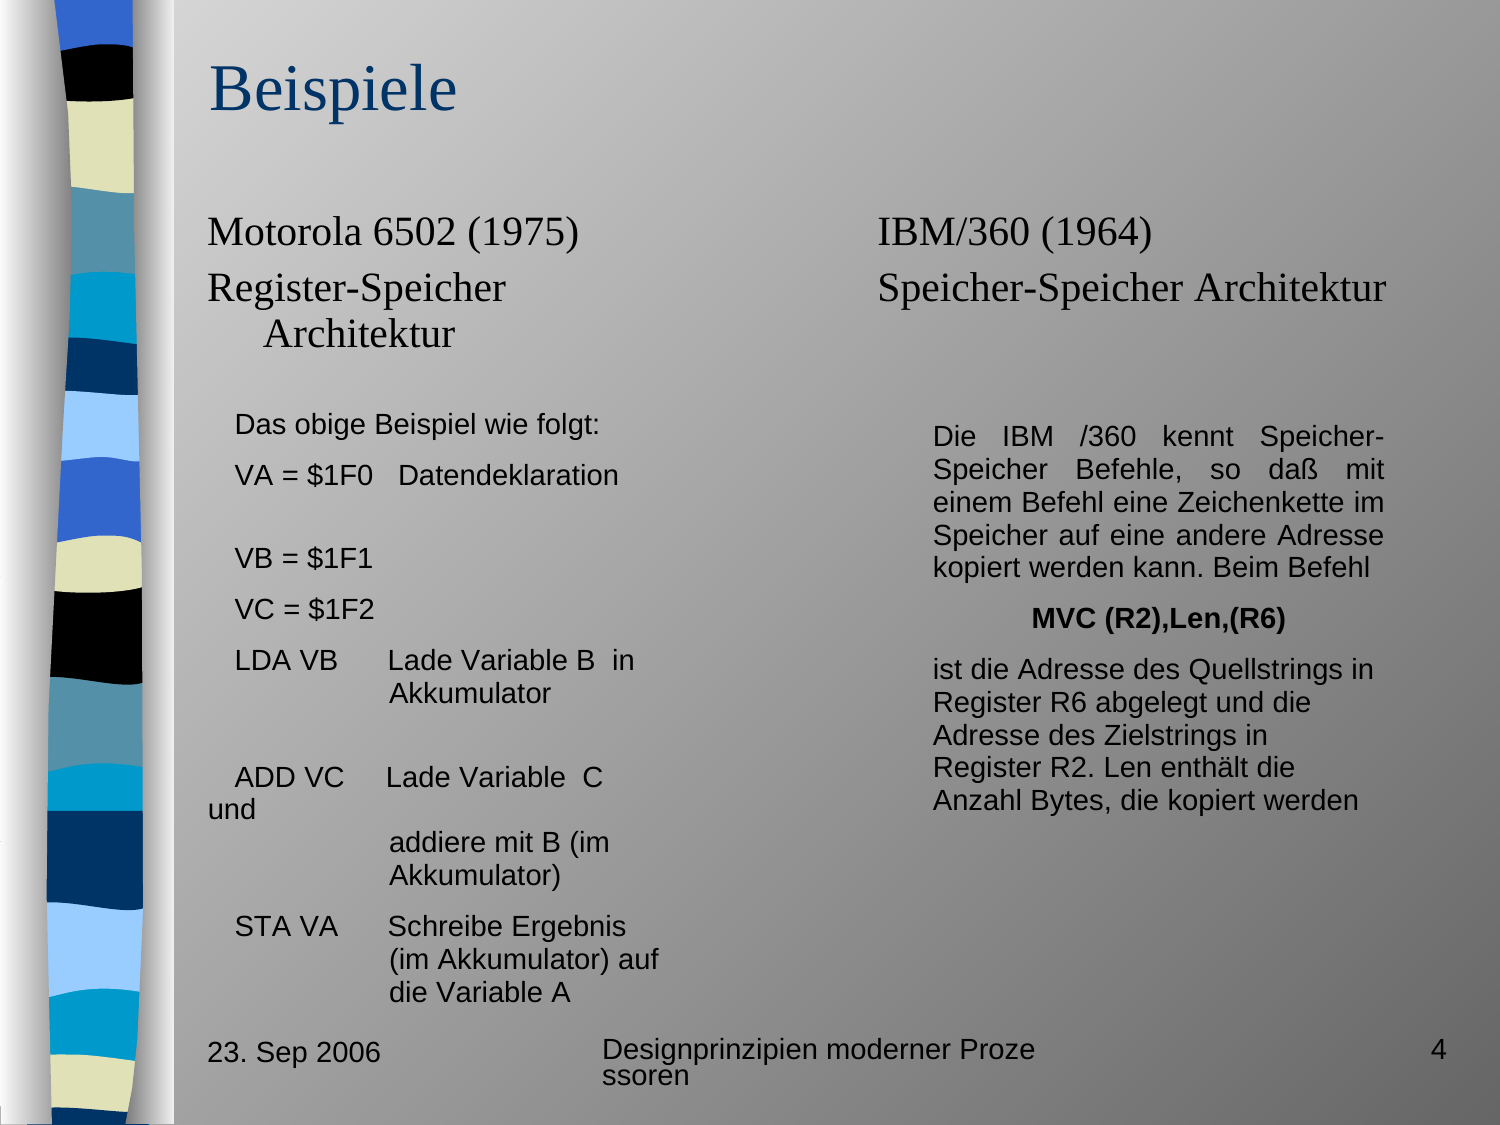

# Beispiele
Motorola 6502 (1975)
Register-Speicher	 Architektur
IBM/360 (1964)
Speicher-Speicher Architektur
Das obige Beispiel wie folgt:
VA = $1F0 Datendeklaration
VB = $1F1
VC = $1F2
LDA VB Lade Variable B in
 Akkumulator
ADD VC Lade Variable C und
 addiere mit B (im
 Akkumulator)
STA VA Schreibe Ergebnis
 (im Akkumulator) auf
 die Variable A
Die IBM /360 kennt Speicher-Speicher Befehle, so daß mit einem Befehl eine Zeichenkette im Speicher auf eine andere Adresse kopiert werden kann. Beim Befehl
MVC (R2),Len,(R6)
ist die Adresse des Quellstrings in Register R6 abgelegt und die Adresse des Zielstrings in Register R2. Len enthält die Anzahl Bytes, die kopiert werden
Designprinzipien moderner Prozessoren
4